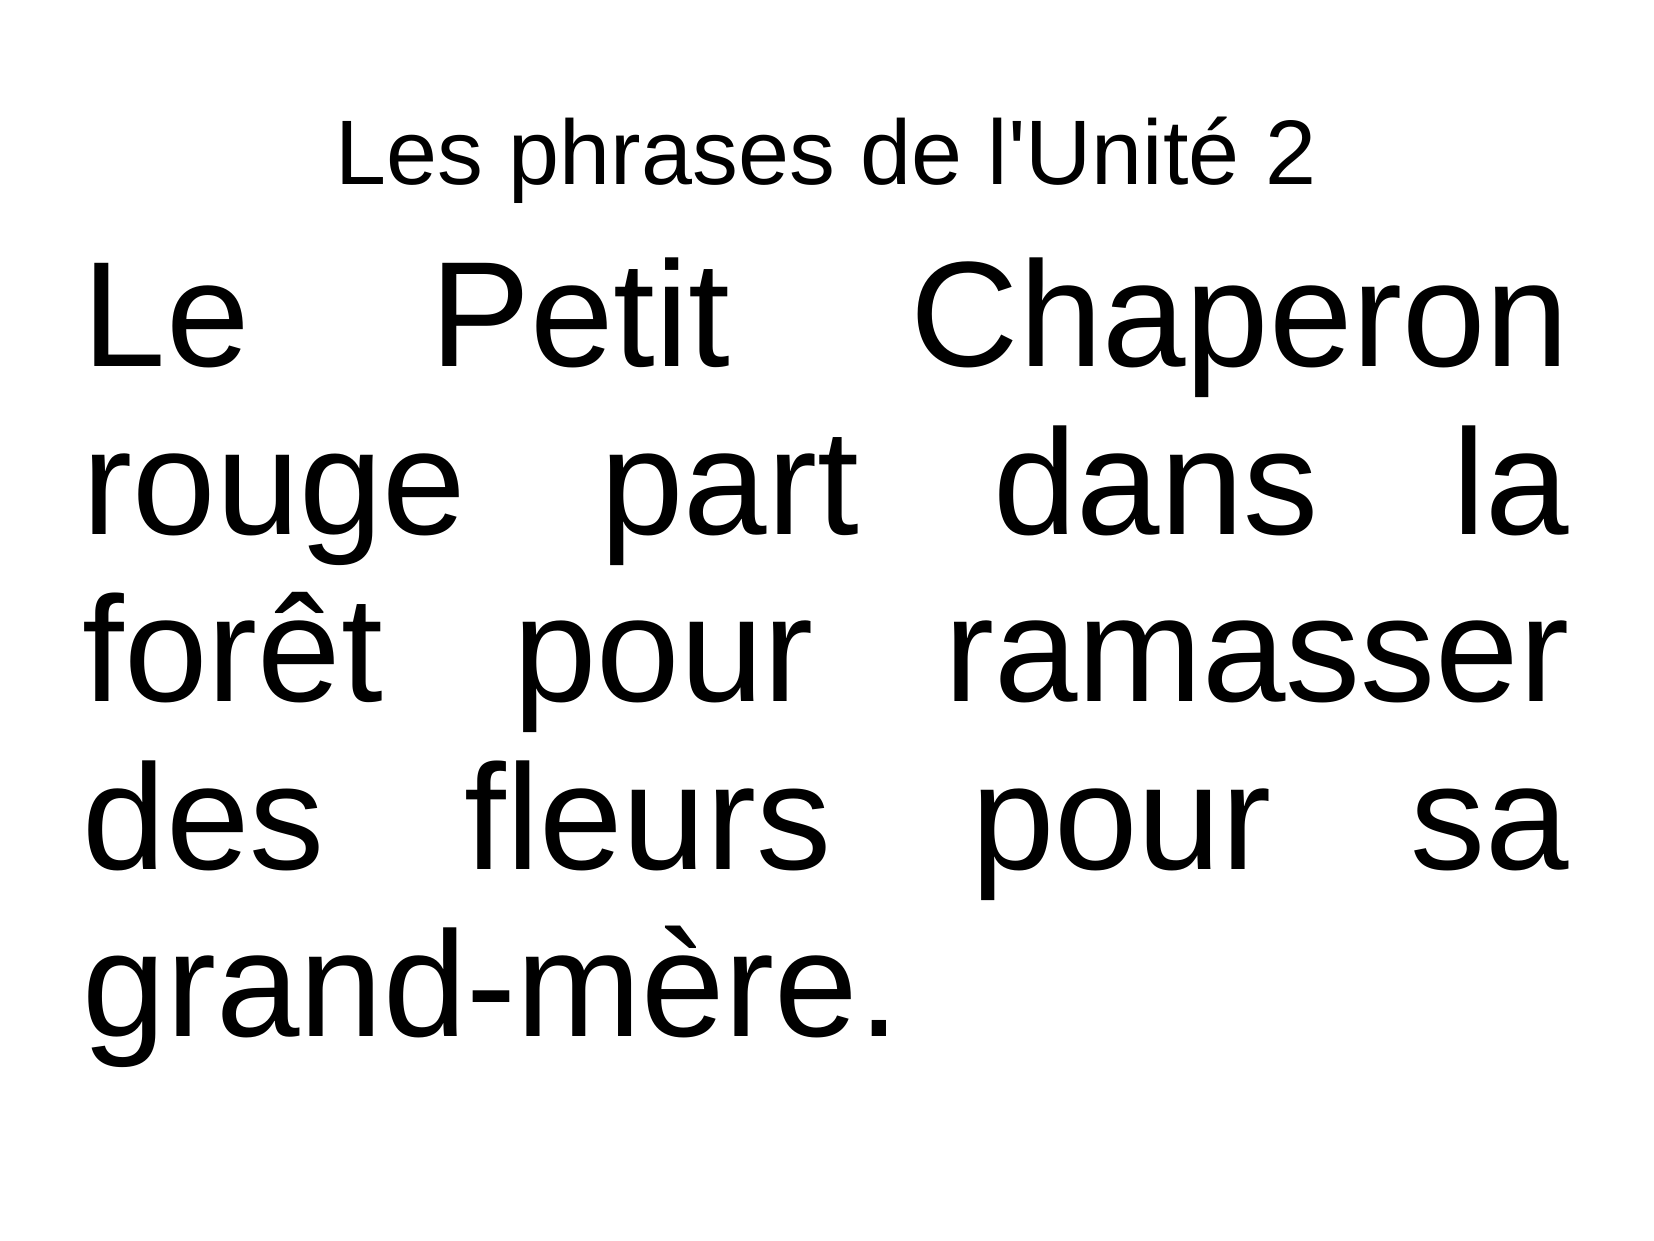

# Les phrases de l'Unité 2
Le Petit Chaperon rouge part dans la forêt pour ramasser des fleurs pour sa grand-mère.